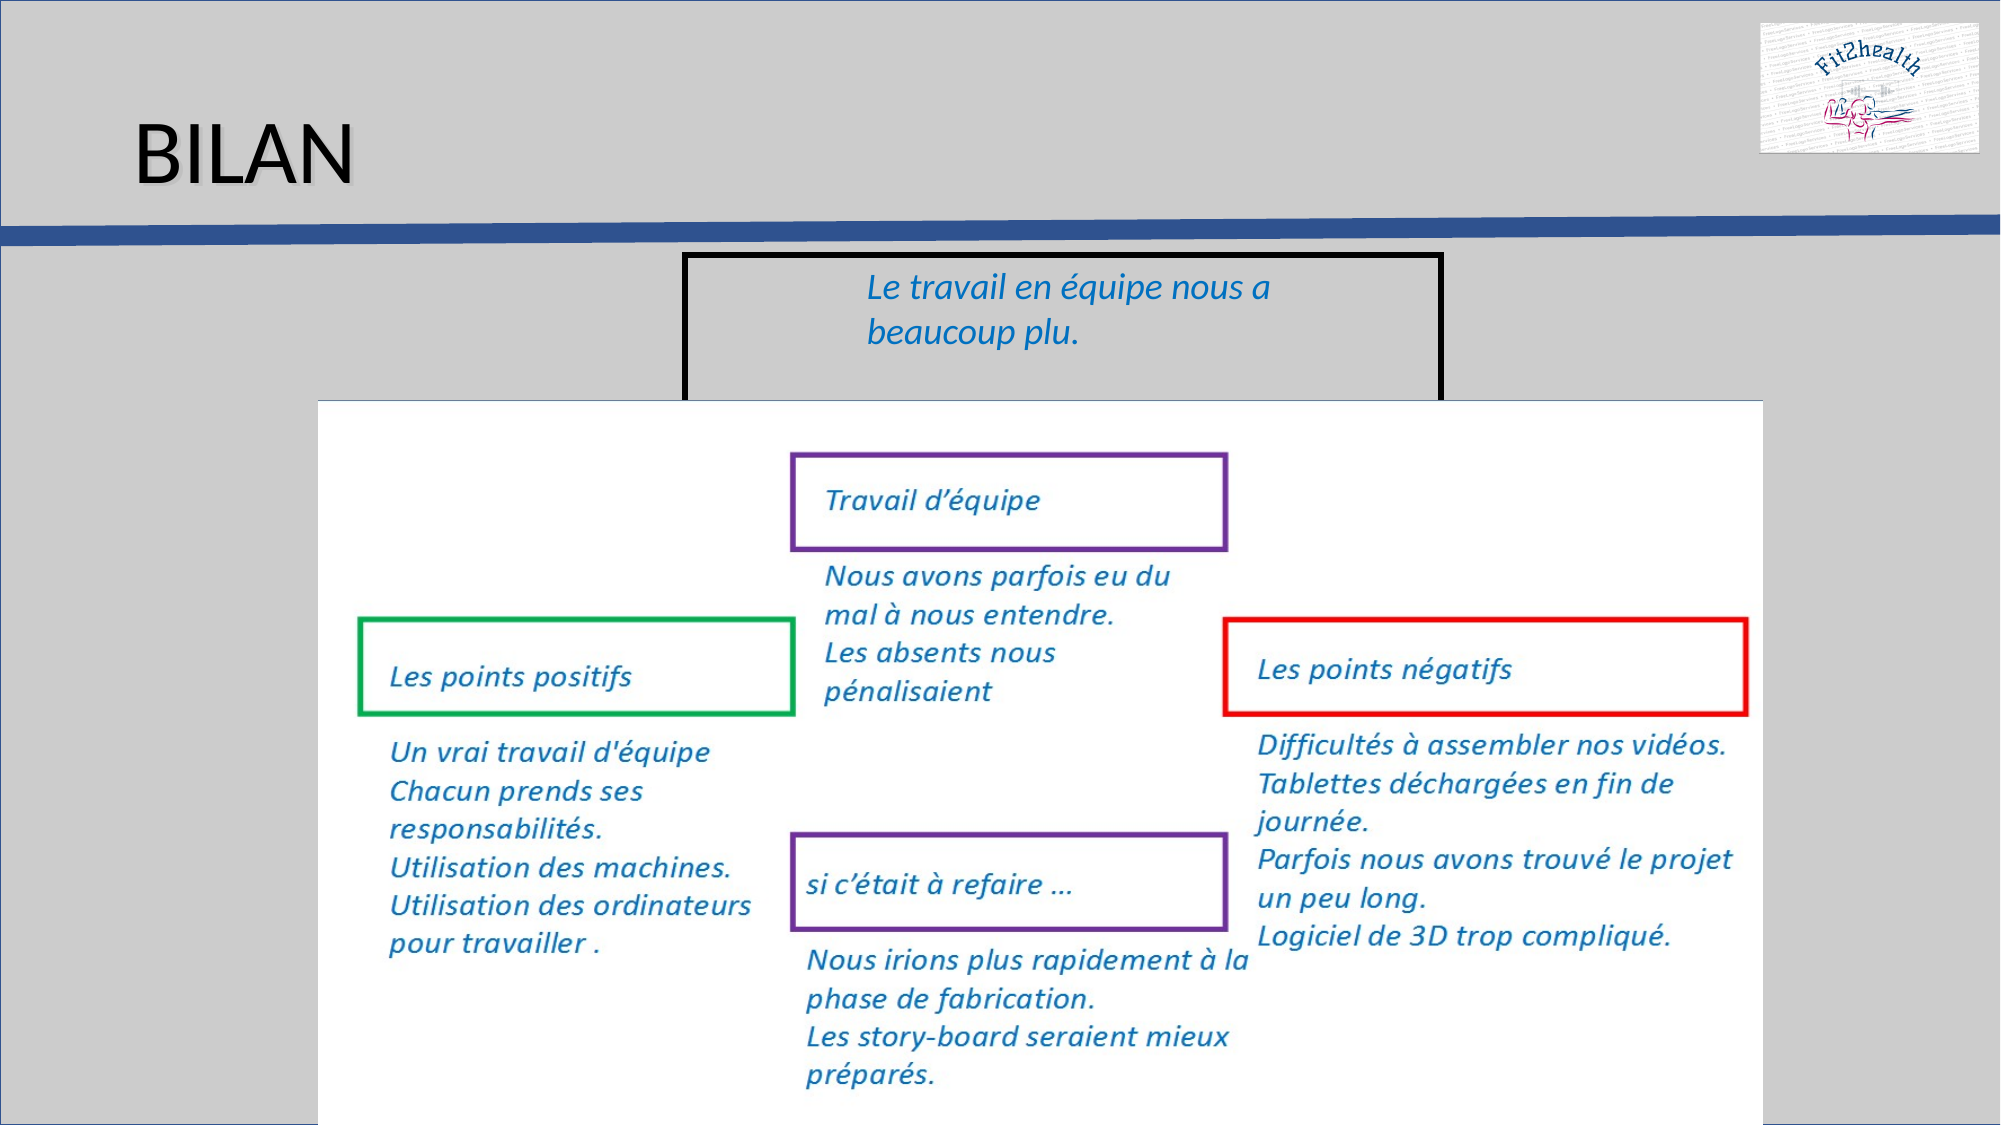

BILAN
Le travail en équipe nous a beaucoup plu.